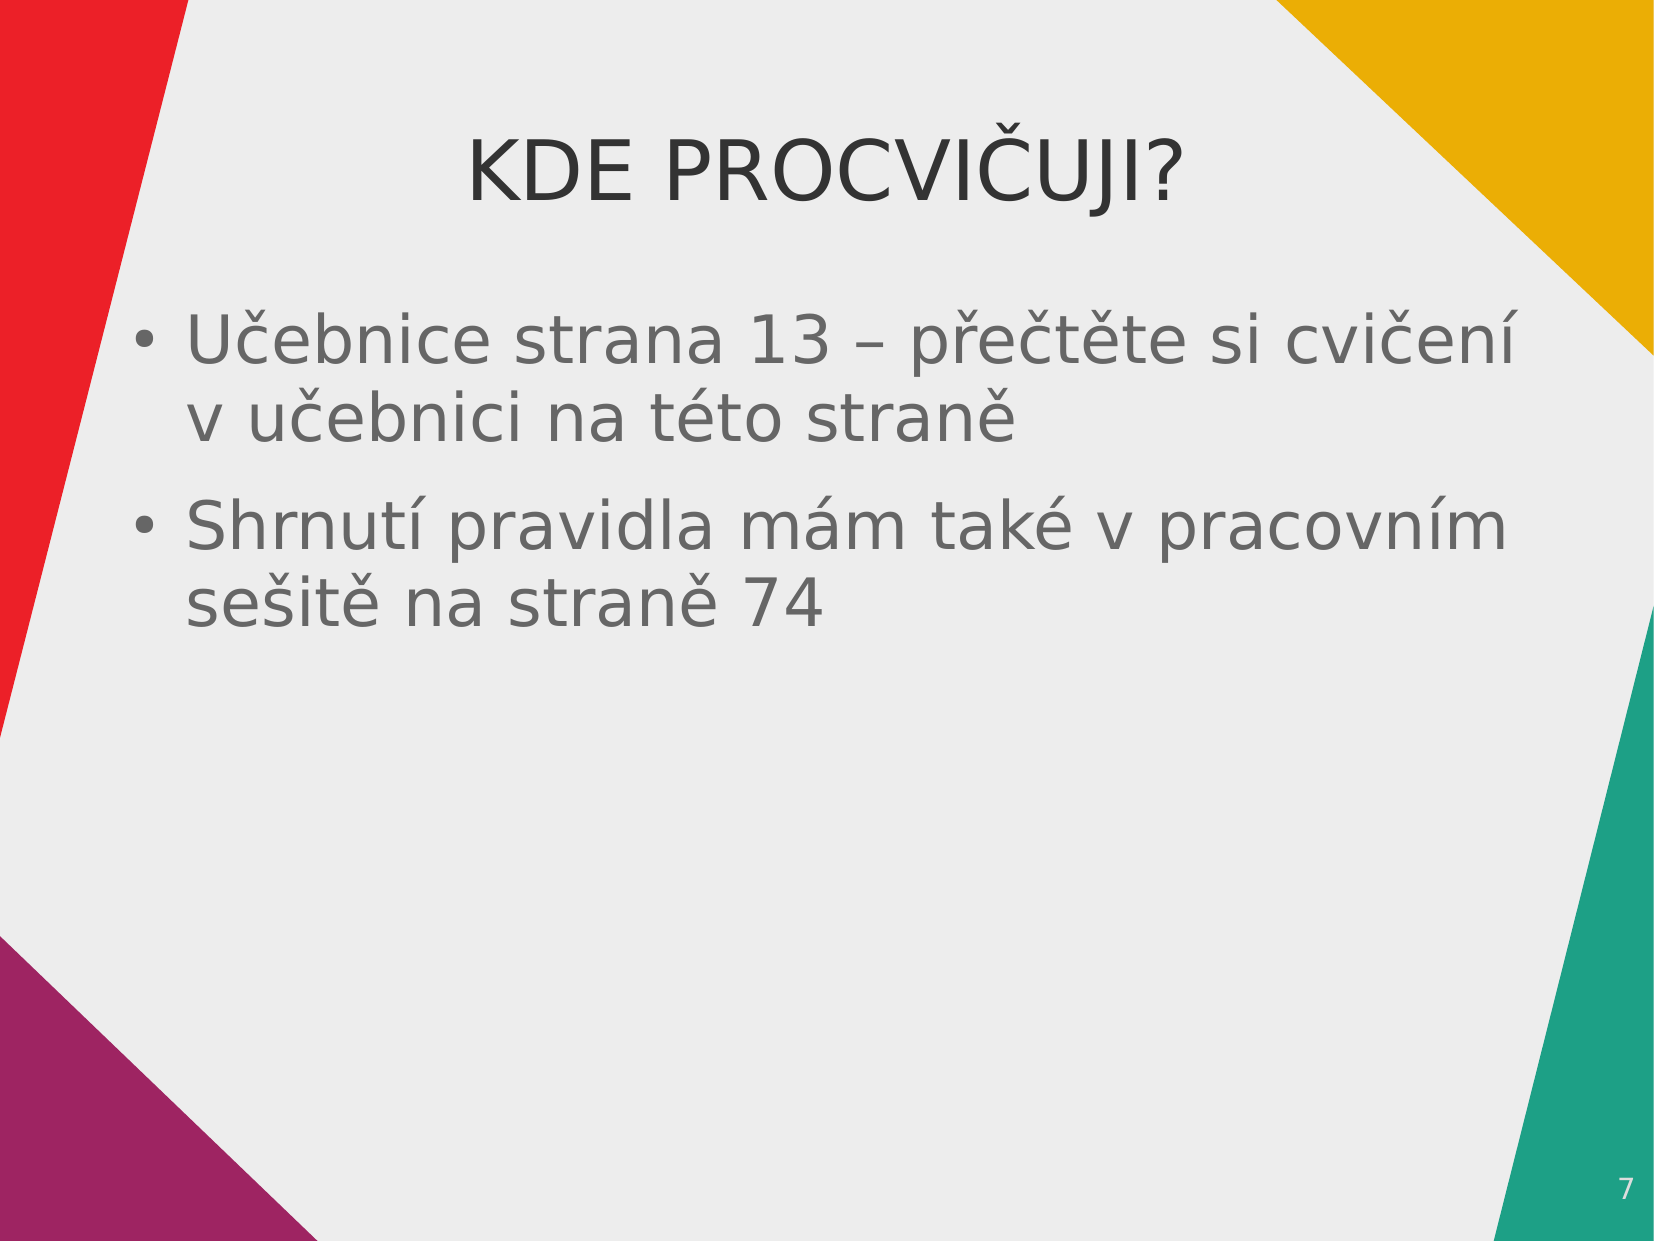

# KDE PROCVIČUJI?
Učebnice strana 13 – přečtěte si cvičení v učebnici na této straně
Shrnutí pravidla mám také v pracovním sešitě na straně 74
7